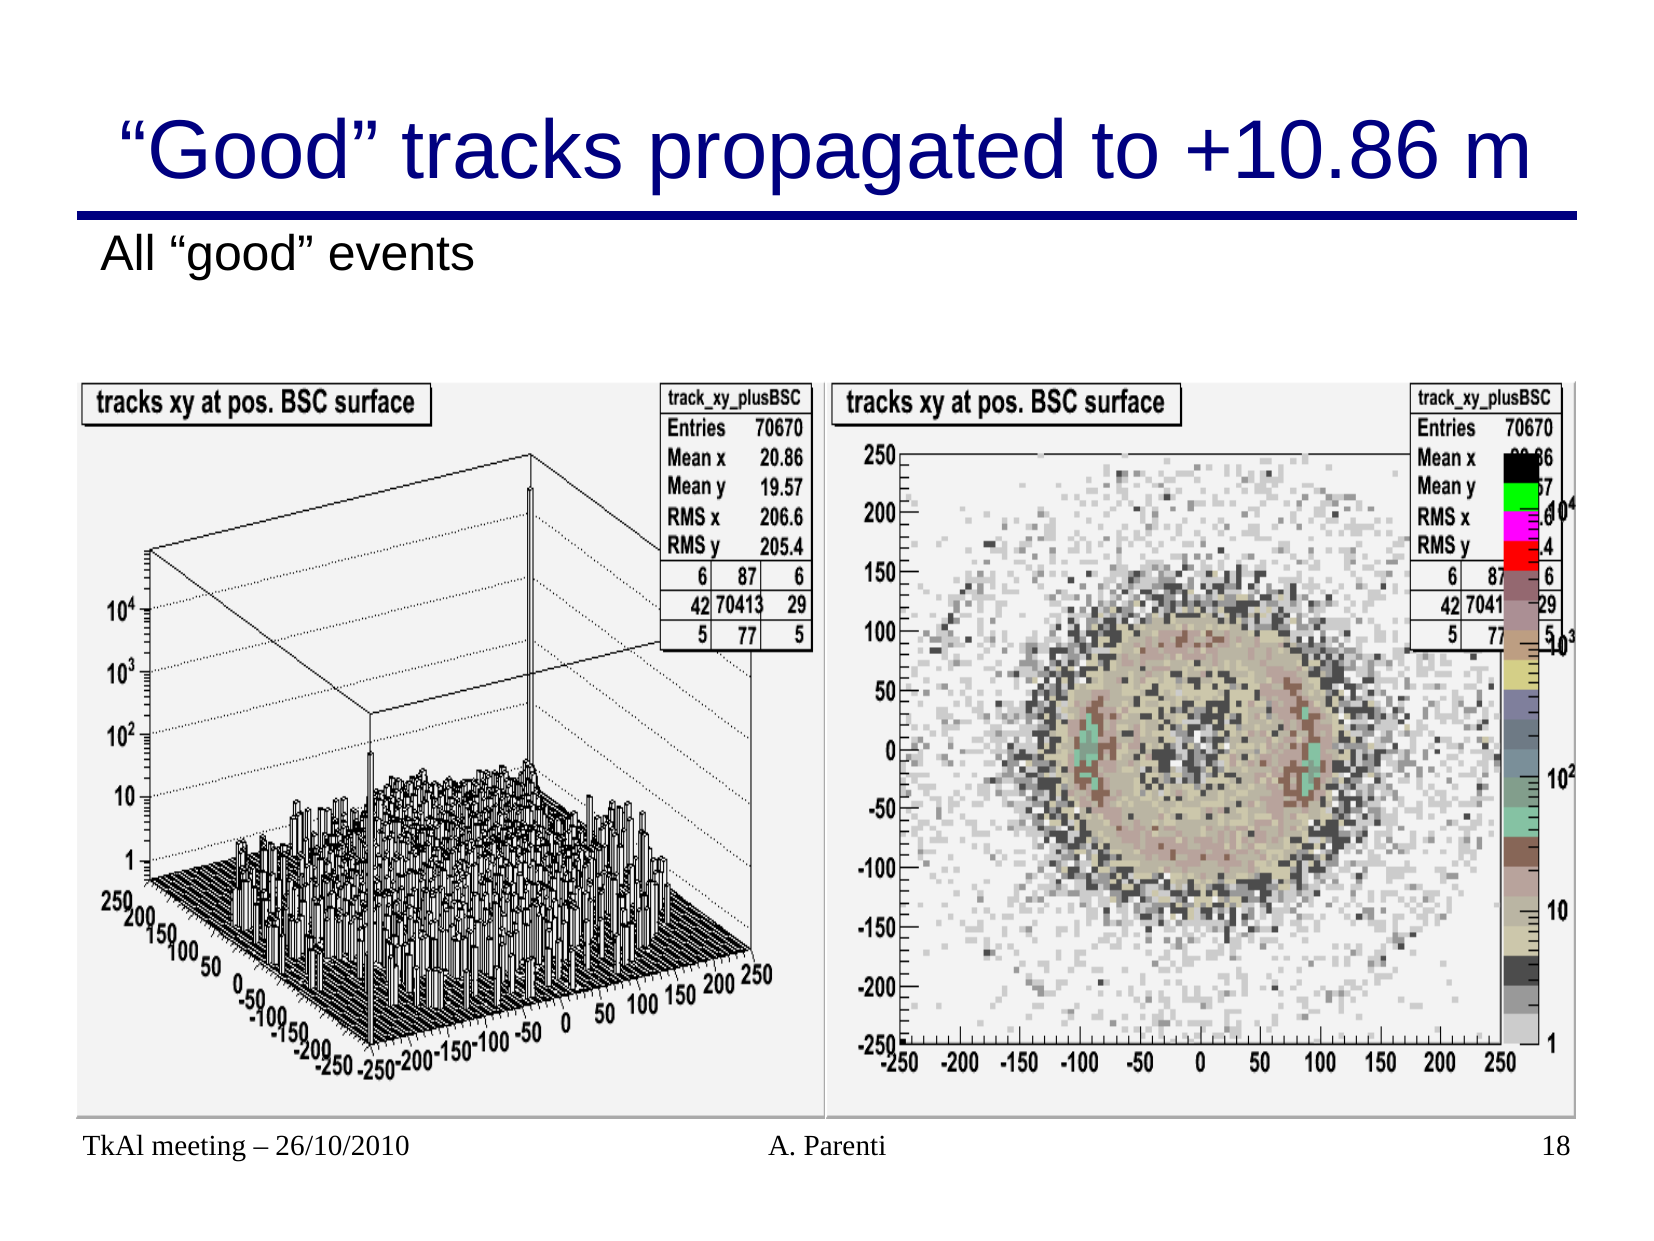

# “Good” tracks propagated to +10.86 m
All “good” events
18